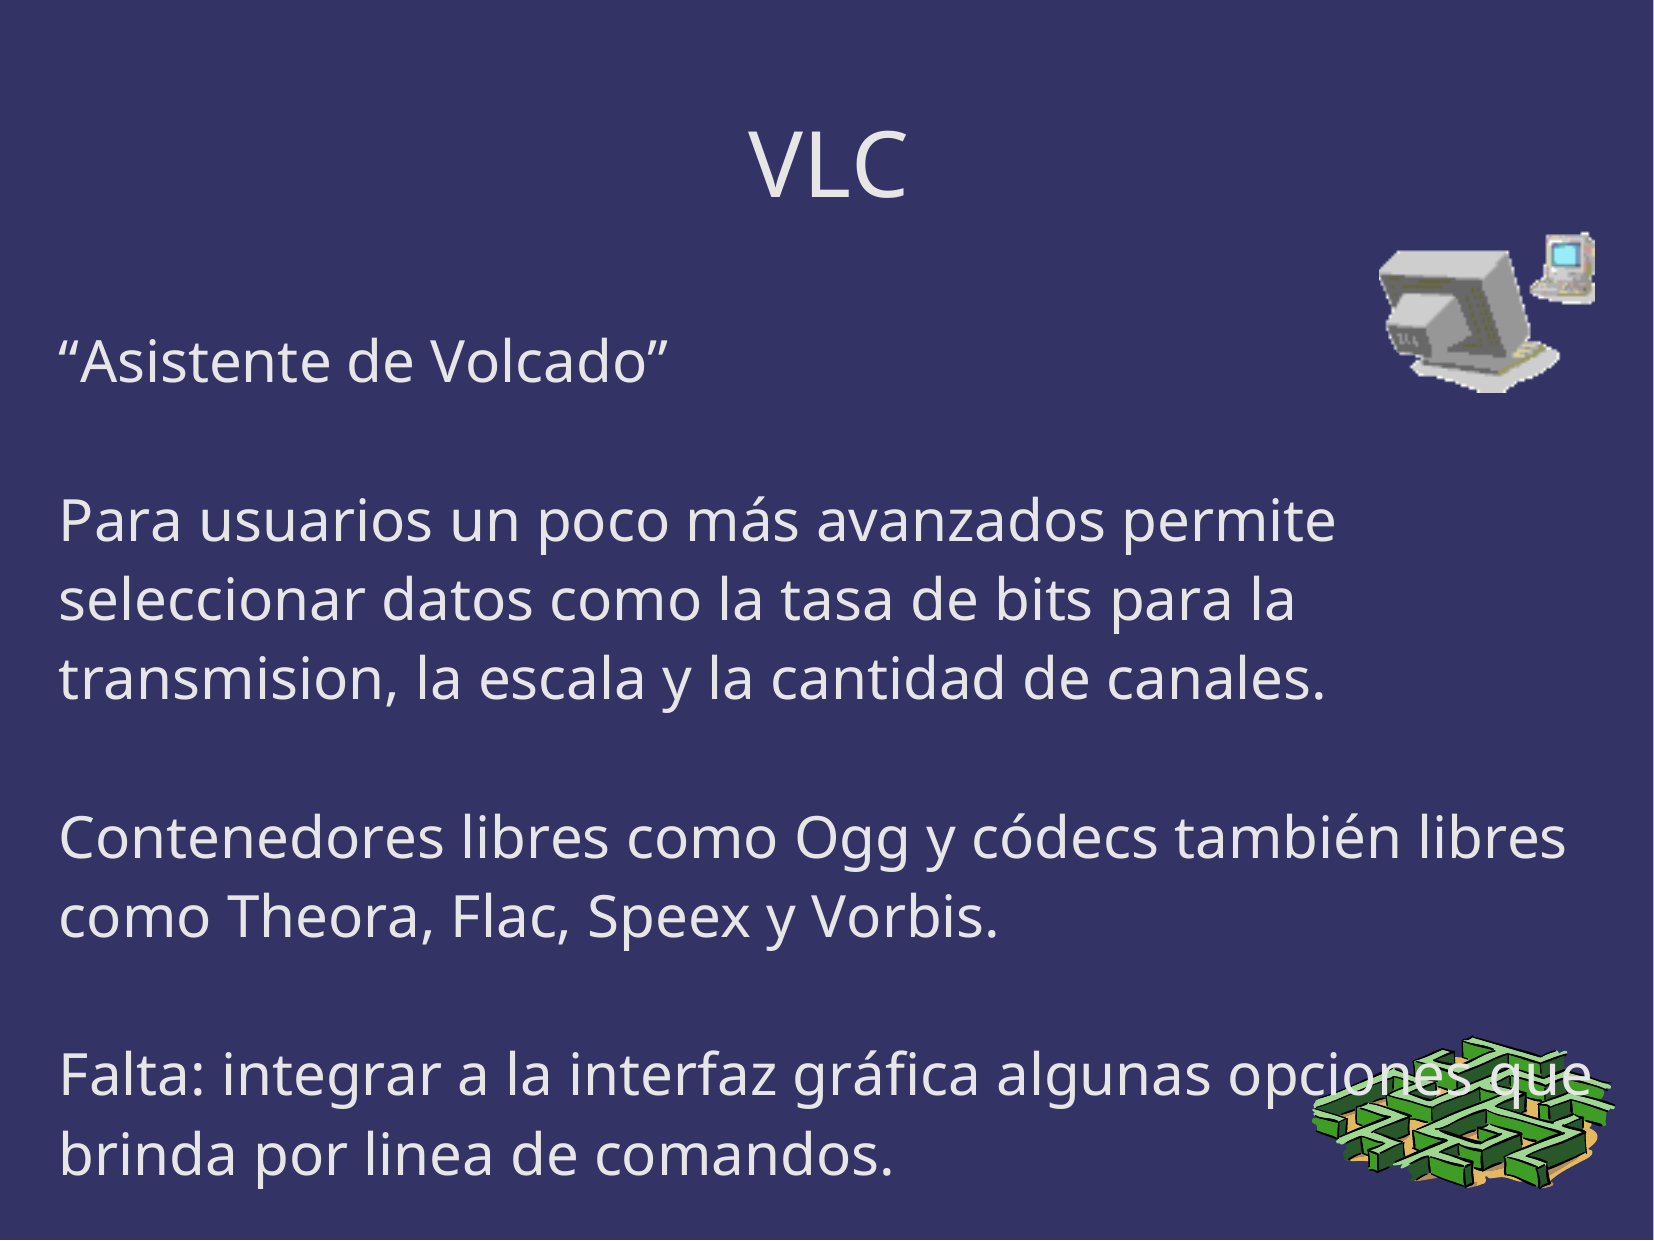

VLC
# “Asistente de Volcado”
Para usuarios un poco más avanzados permite seleccionar datos como la tasa de bits para la transmision, la escala y la cantidad de canales.
Contenedores libres como Ogg y códecs también libres como Theora, Flac, Speex y Vorbis.
Falta: integrar a la interfaz gráfica algunas opciones que brinda por linea de comandos.